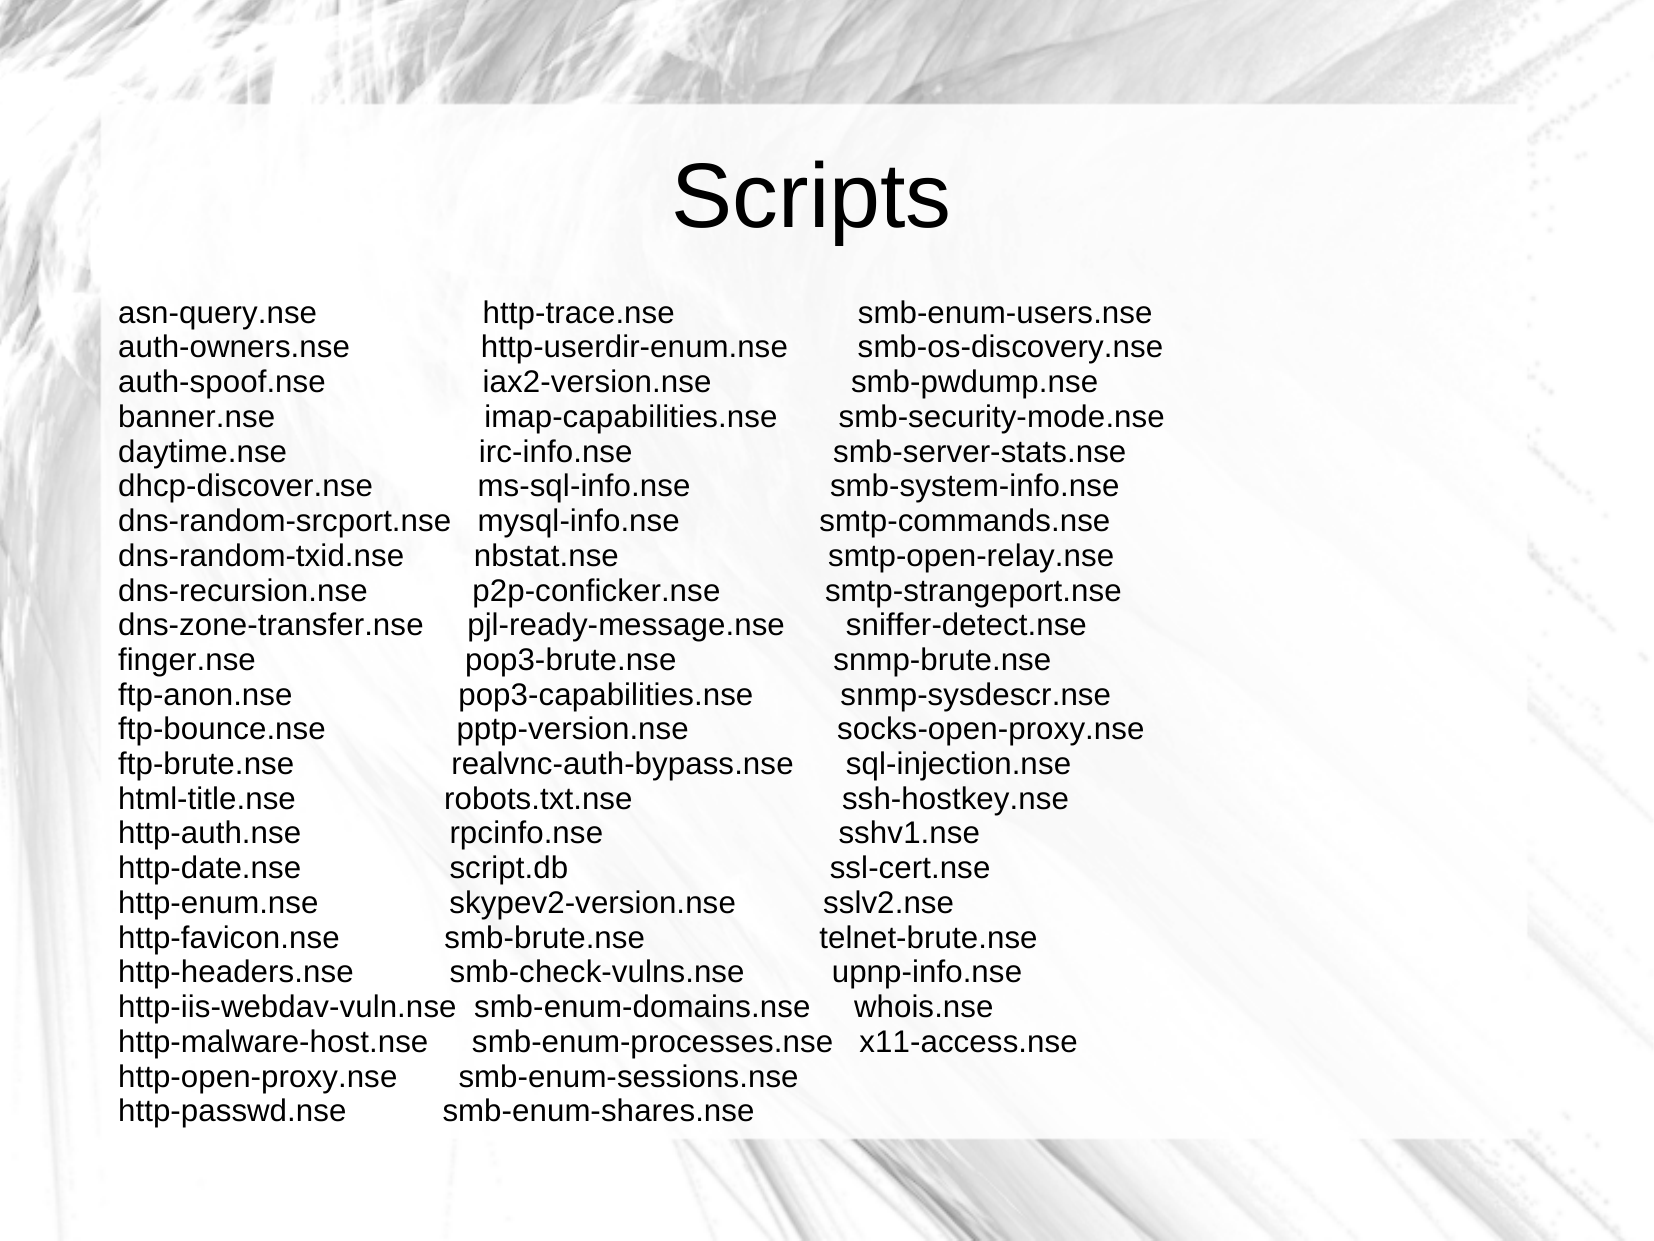

# Scripts
asn-query.nse http-trace.nse smb-enum-users.nse
auth-owners.nse http-userdir-enum.nse smb-os-discovery.nse
auth-spoof.nse iax2-version.nse smb-pwdump.nse
banner.nse imap-capabilities.nse smb-security-mode.nse
daytime.nse irc-info.nse smb-server-stats.nse
dhcp-discover.nse ms-sql-info.nse smb-system-info.nse
dns-random-srcport.nse mysql-info.nse smtp-commands.nse
dns-random-txid.nse nbstat.nse smtp-open-relay.nse
dns-recursion.nse p2p-conficker.nse smtp-strangeport.nse
dns-zone-transfer.nse pjl-ready-message.nse sniffer-detect.nse
finger.nse pop3-brute.nse snmp-brute.nse
ftp-anon.nse pop3-capabilities.nse snmp-sysdescr.nse
ftp-bounce.nse pptp-version.nse socks-open-proxy.nse
ftp-brute.nse realvnc-auth-bypass.nse sql-injection.nse
html-title.nse robots.txt.nse ssh-hostkey.nse
http-auth.nse rpcinfo.nse sshv1.nse
http-date.nse script.db ssl-cert.nse
http-enum.nse skypev2-version.nse sslv2.nse
http-favicon.nse smb-brute.nse telnet-brute.nse
http-headers.nse smb-check-vulns.nse upnp-info.nse
http-iis-webdav-vuln.nse smb-enum-domains.nse whois.nse
http-malware-host.nse smb-enum-processes.nse x11-access.nse
http-open-proxy.nse smb-enum-sessions.nse
http-passwd.nse smb-enum-shares.nse